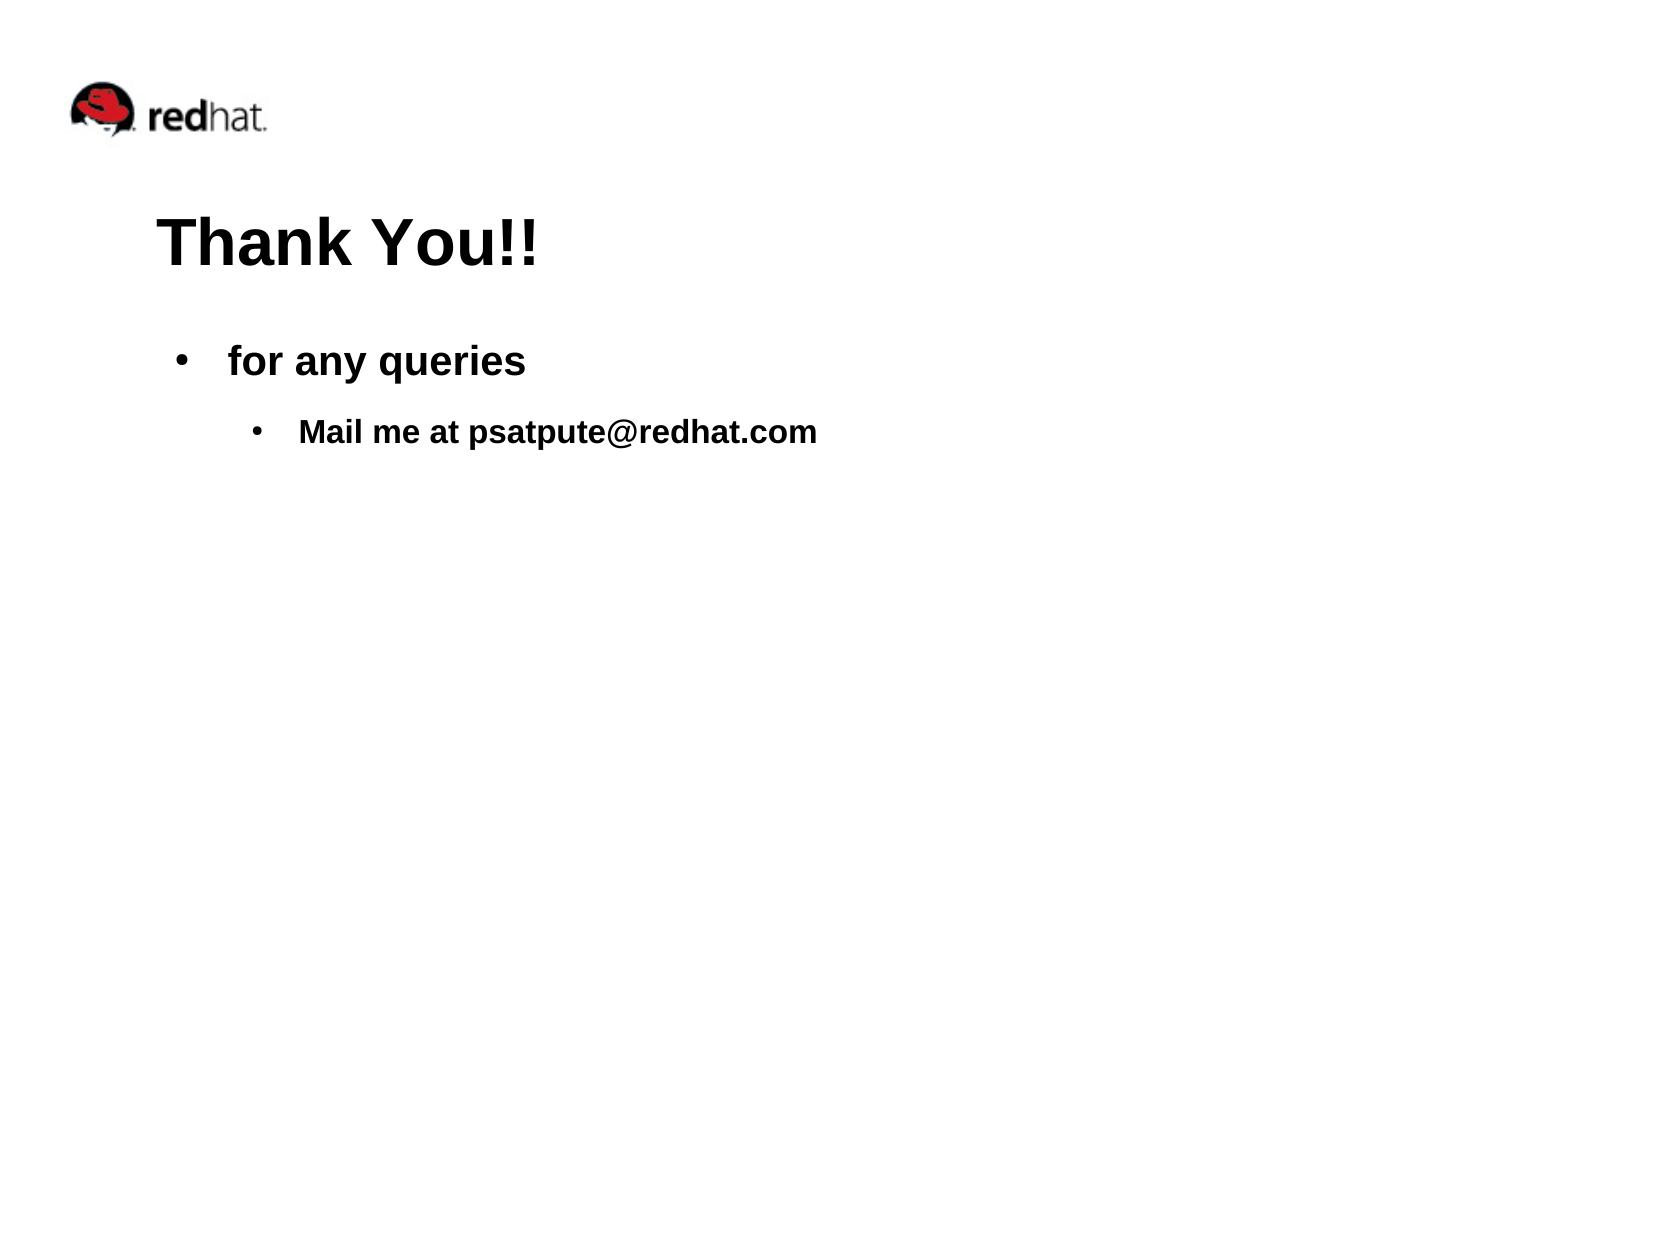

# Thank You!!
for any queries
Mail me at psatpute@redhat.com